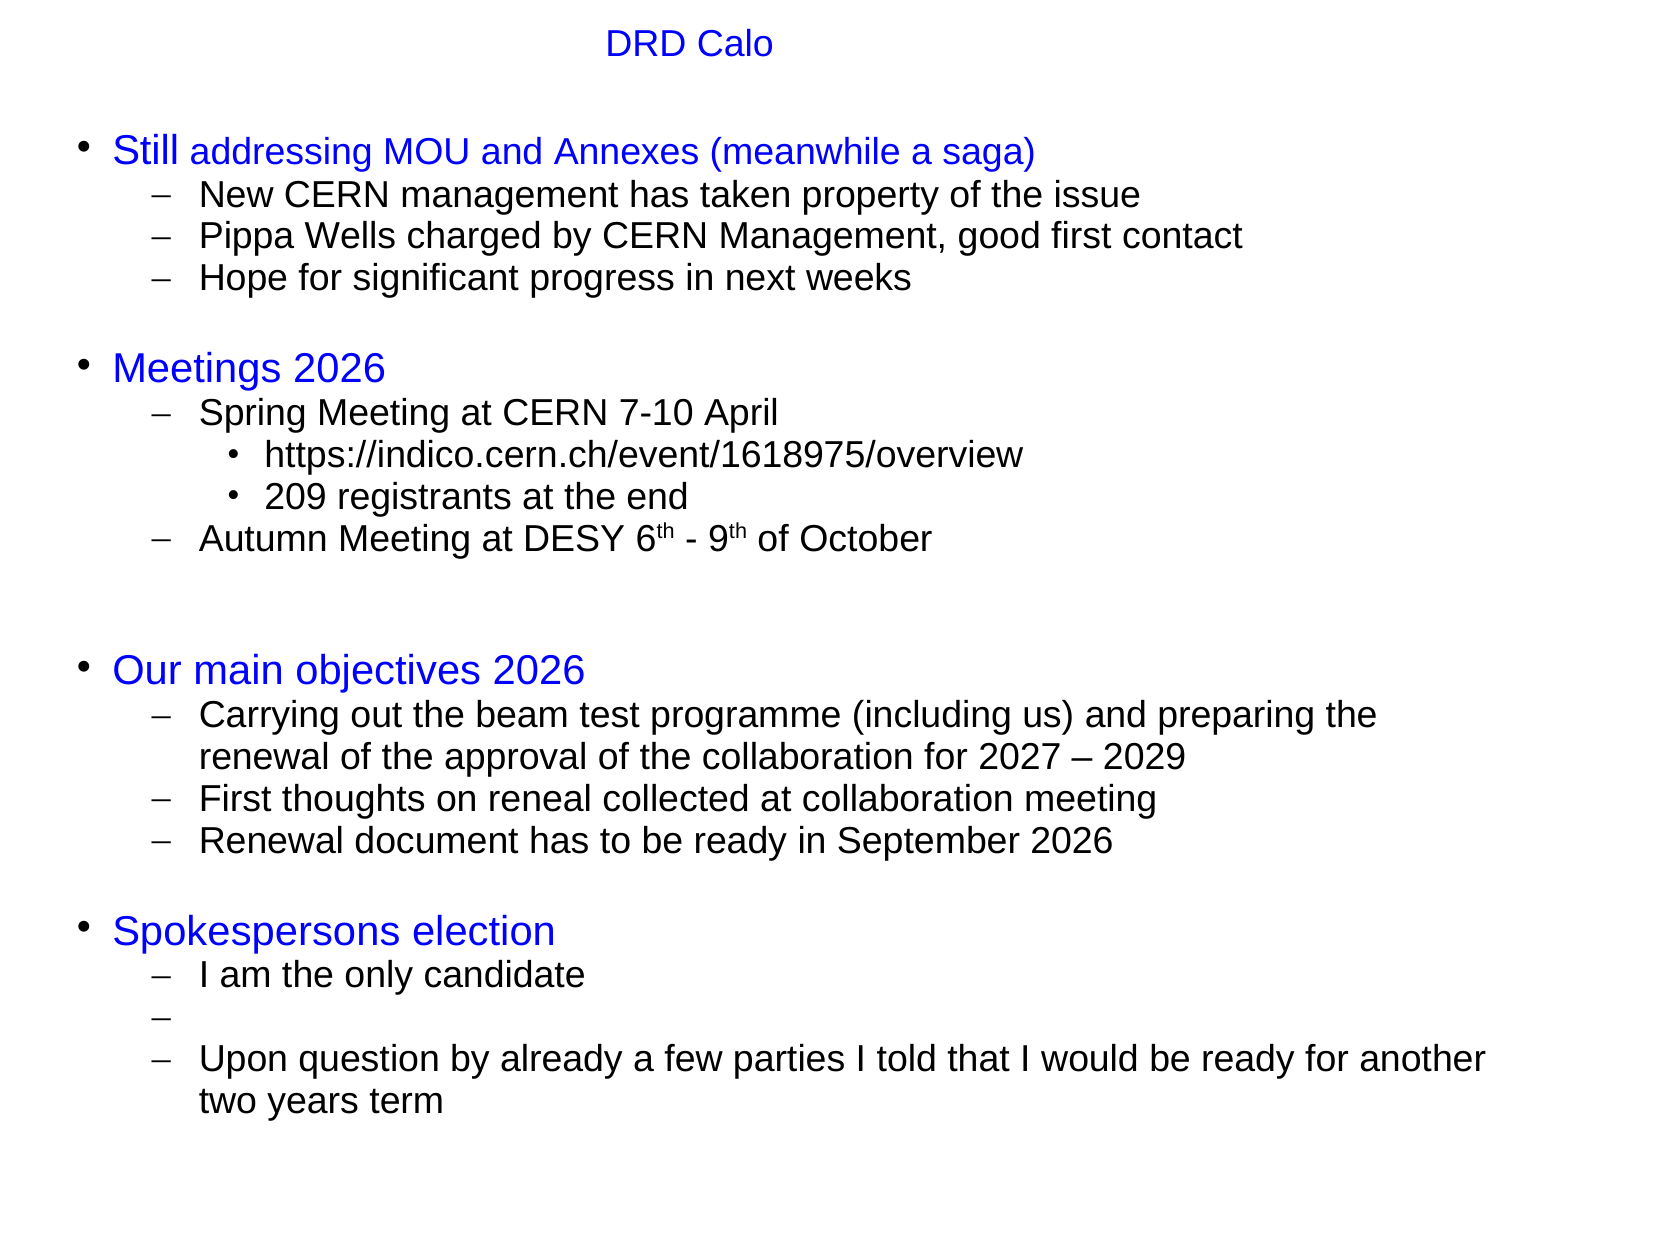

DRD Calo
Still addressing MOU and Annexes (meanwhile a saga)
New CERN management has taken property of the issue
Pippa Wells charged by CERN Management, good first contact
Hope for significant progress in next weeks
Meetings 2026
Spring Meeting at CERN 7-10 April
https://indico.cern.ch/event/1618975/overview
209 registrants at the end
Autumn Meeting at DESY 6th - 9th of October
Our main objectives 2026
Carrying out the beam test programme (including us) and preparing the
renewal of the approval of the collaboration for 2027 – 2029
First thoughts on reneal collected at collaboration meeting
Renewal document has to be ready in September 2026
Spokespersons election
I am the only candidate
Upon question by already a few parties I told that I would be ready for another
two years term